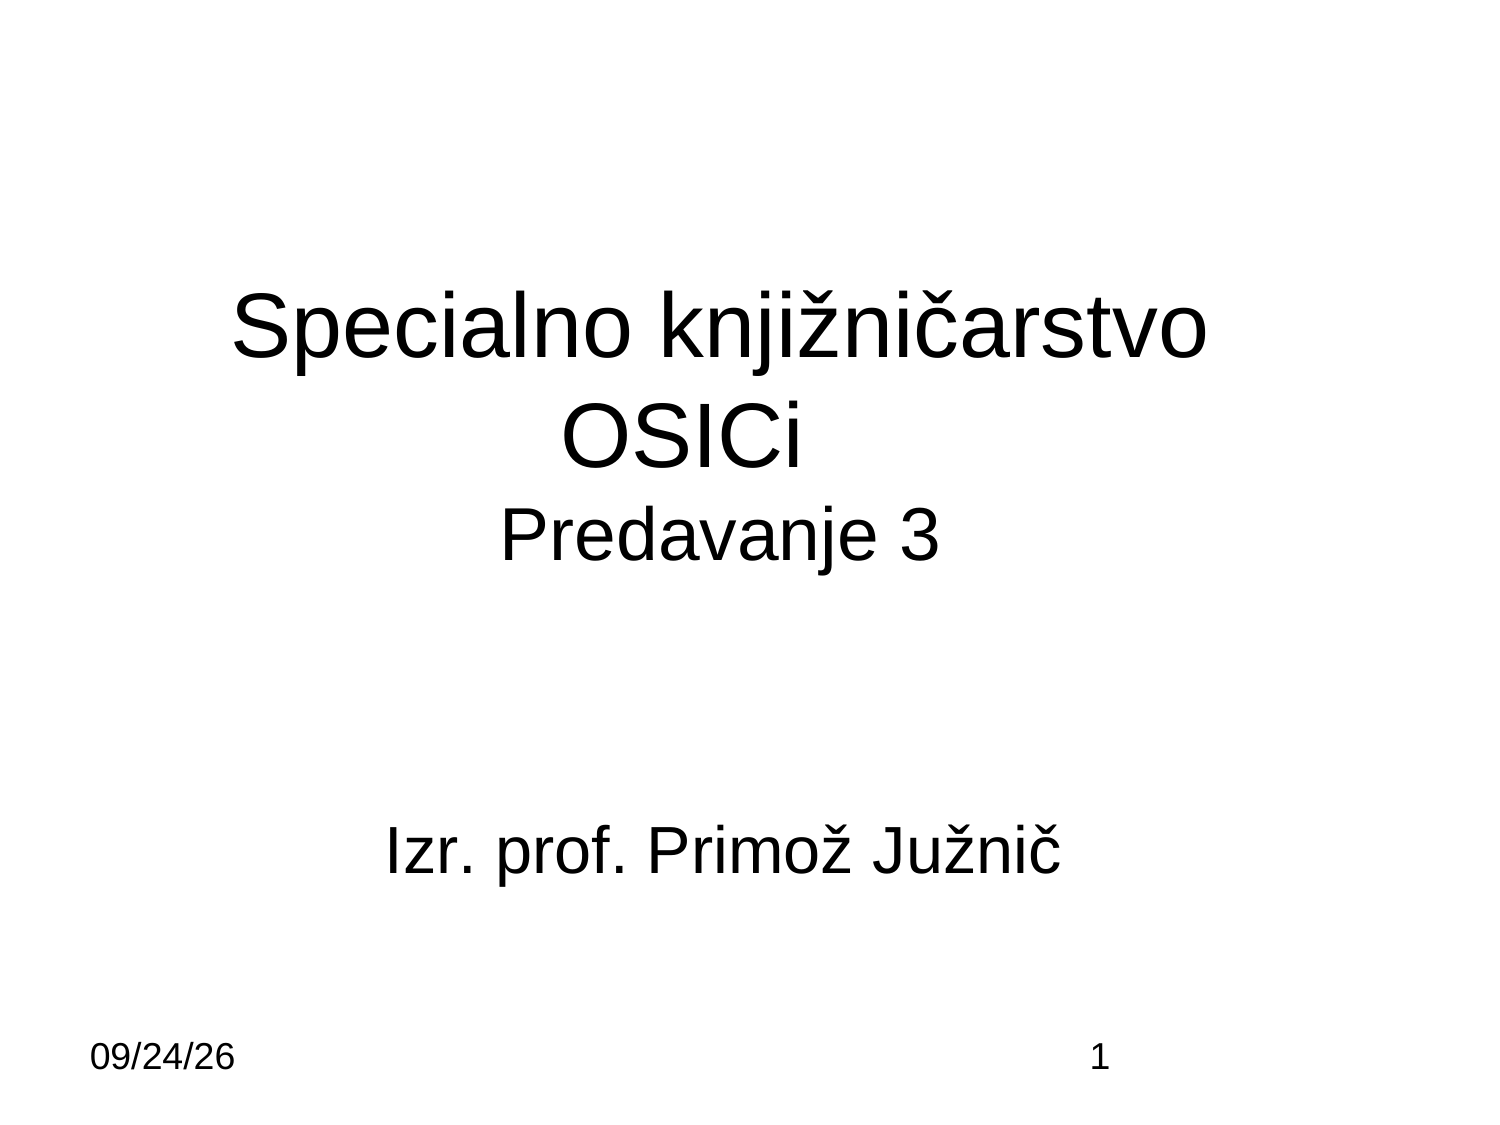

# Specialno knjižničarstvo OSICi Predavanje 3
Izr. prof. Primož Južnič
1